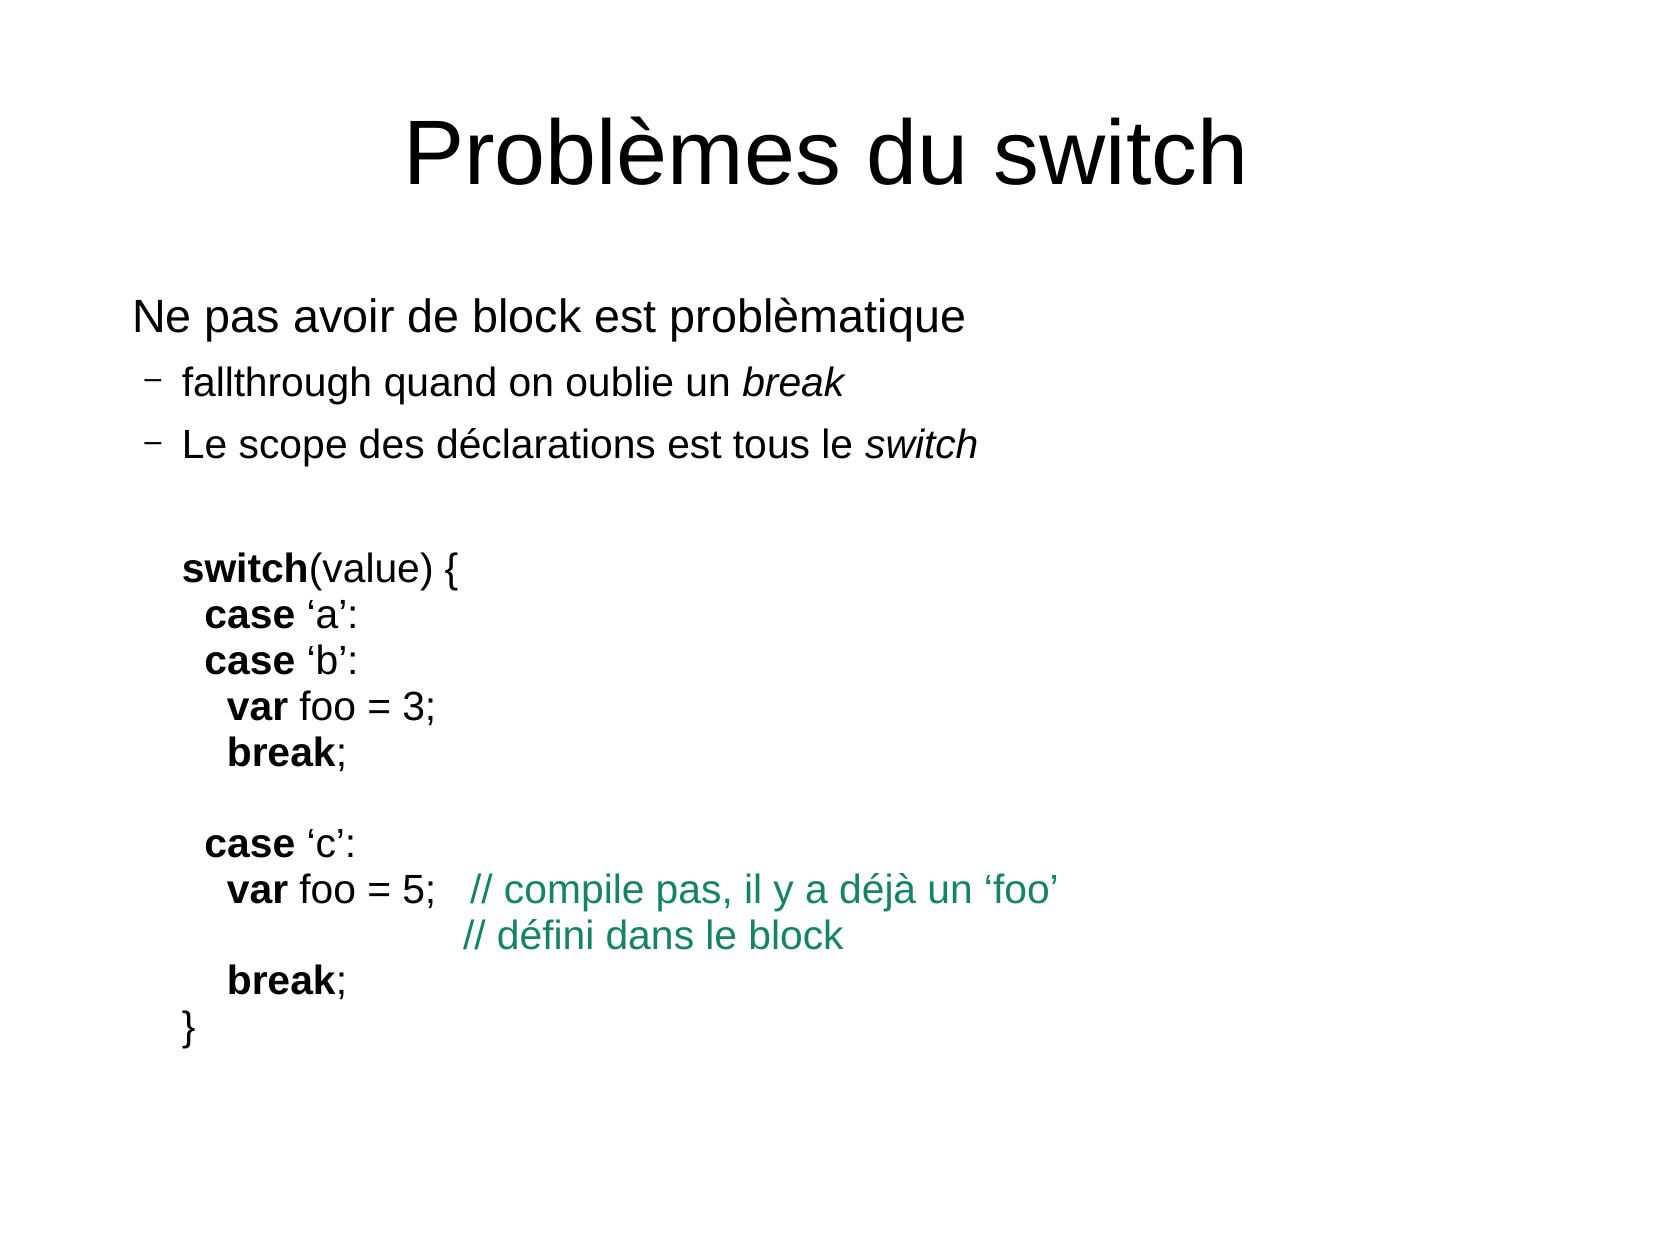

# Problèmes du switch
Ne pas avoir de block est problèmatique
fallthrough quand on oublie un break
Le scope des déclarations est tous le switch
switch(value) {
 case ‘a’:
 case ‘b’:
 var foo = 3;
 break;
 case ‘c’:
 var foo = 5; // compile pas, il y a déjà un ‘foo’
 // défini dans le block
 break;
}